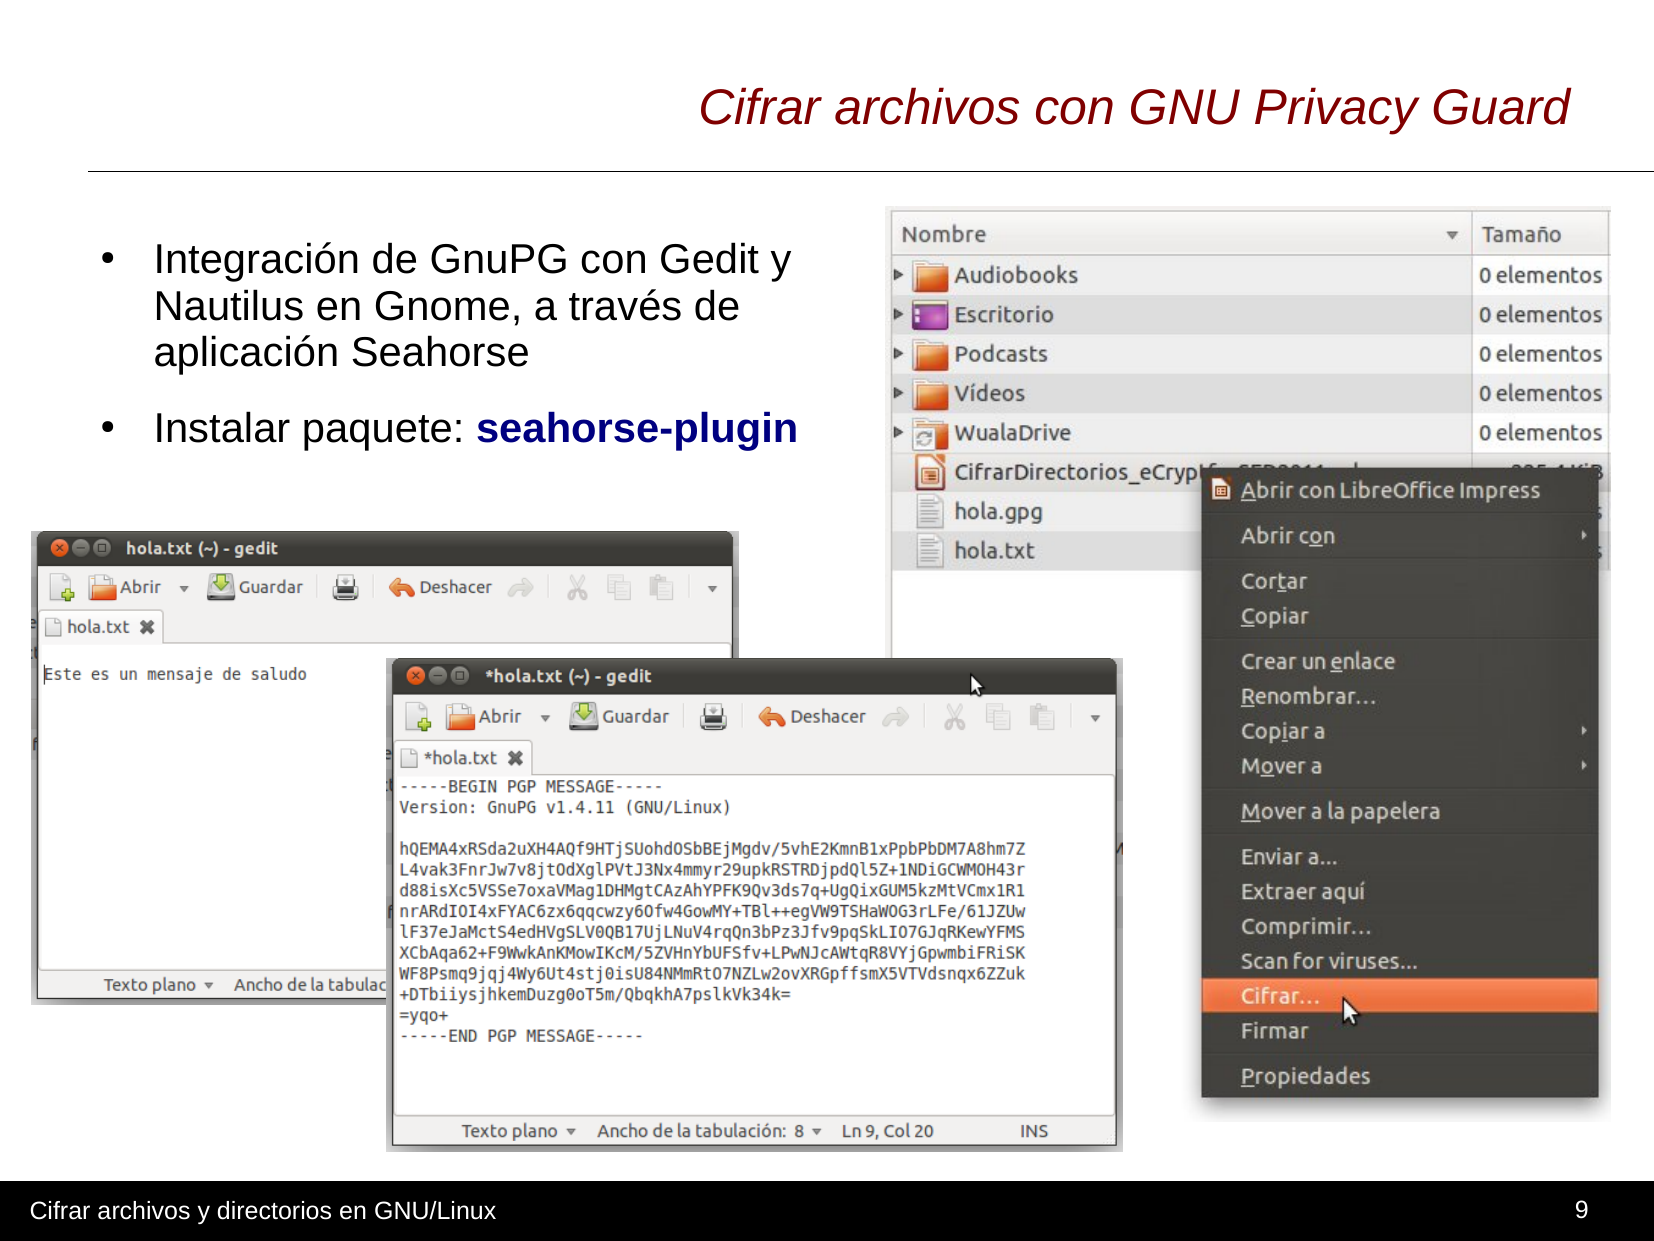

# Cifrar archivos con GNU Privacy Guard
Integración de GnuPG con Gedit y Nautilus en Gnome, a través de aplicación Seahorse
Instalar paquete: seahorse-plugin
9